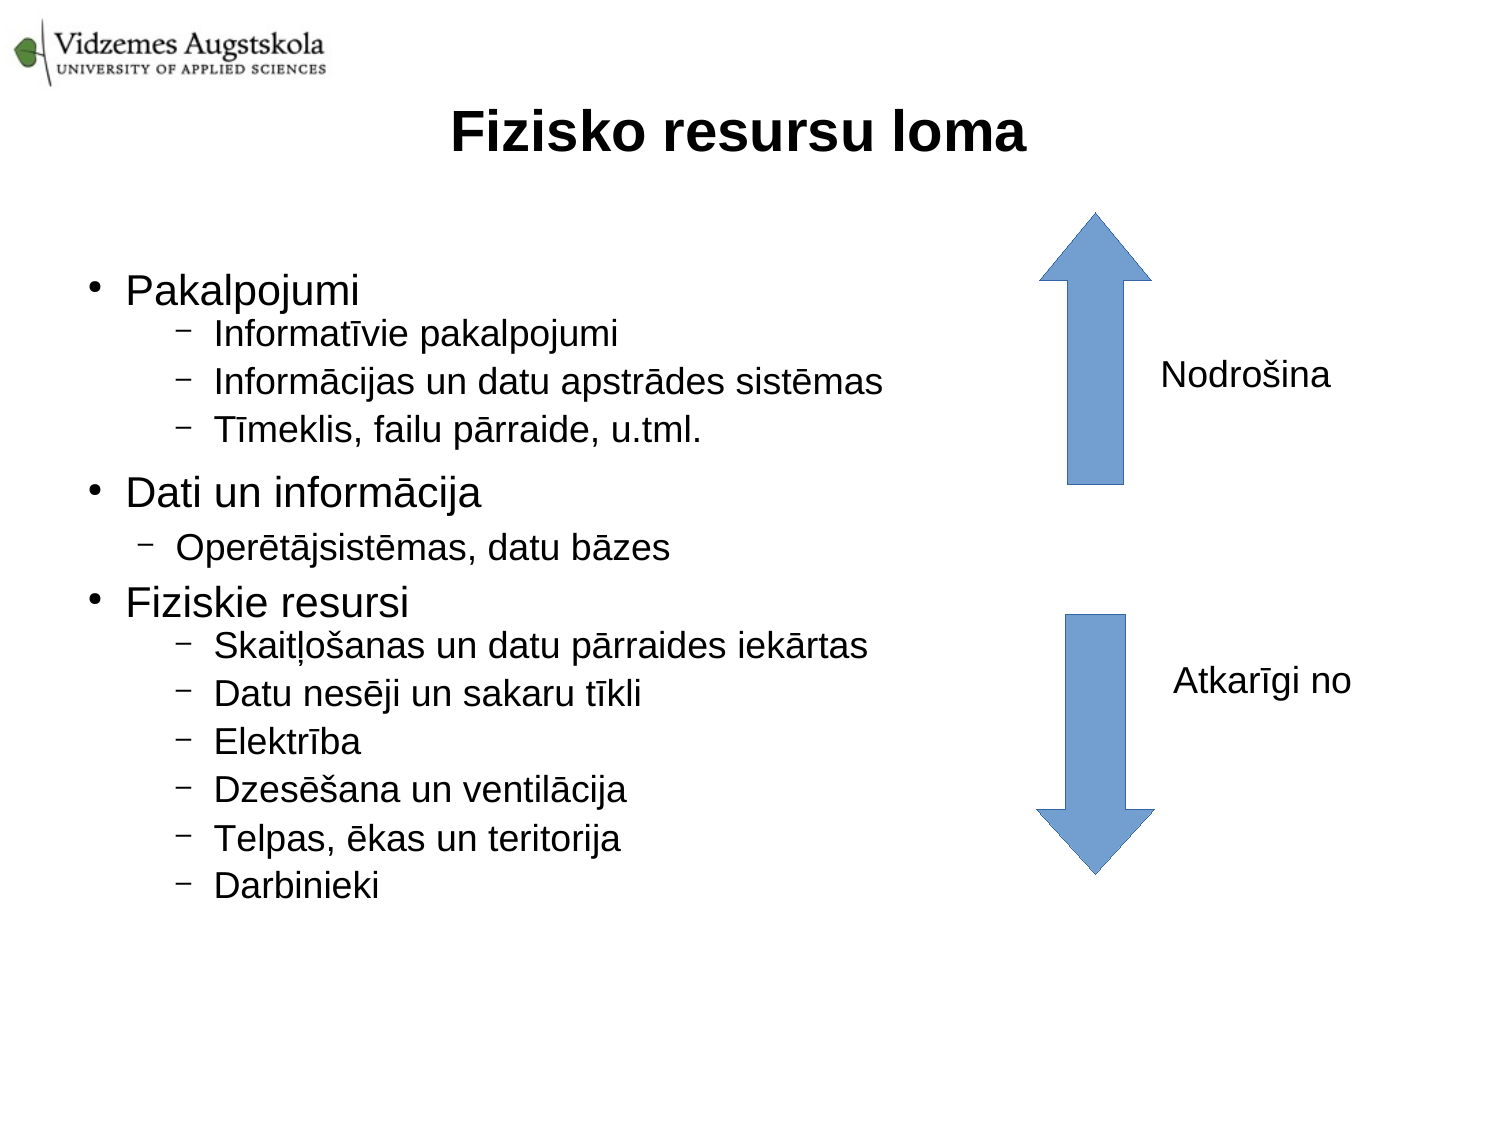

# Fizisko resursu loma
Pakalpojumi
Informatīvie pakalpojumi
Informācijas un datu apstrādes sistēmas
Tīmeklis, failu pārraide, u.tml.
Dati un informācija
Operētājsistēmas, datu bāzes
Fiziskie resursi
Skaitļošanas un datu pārraides iekārtas
Datu nesēji un sakaru tīkli
Elektrība
Dzesēšana un ventilācija
Telpas, ēkas un teritorija
Darbinieki
Nodrošina
Atkarīgi no